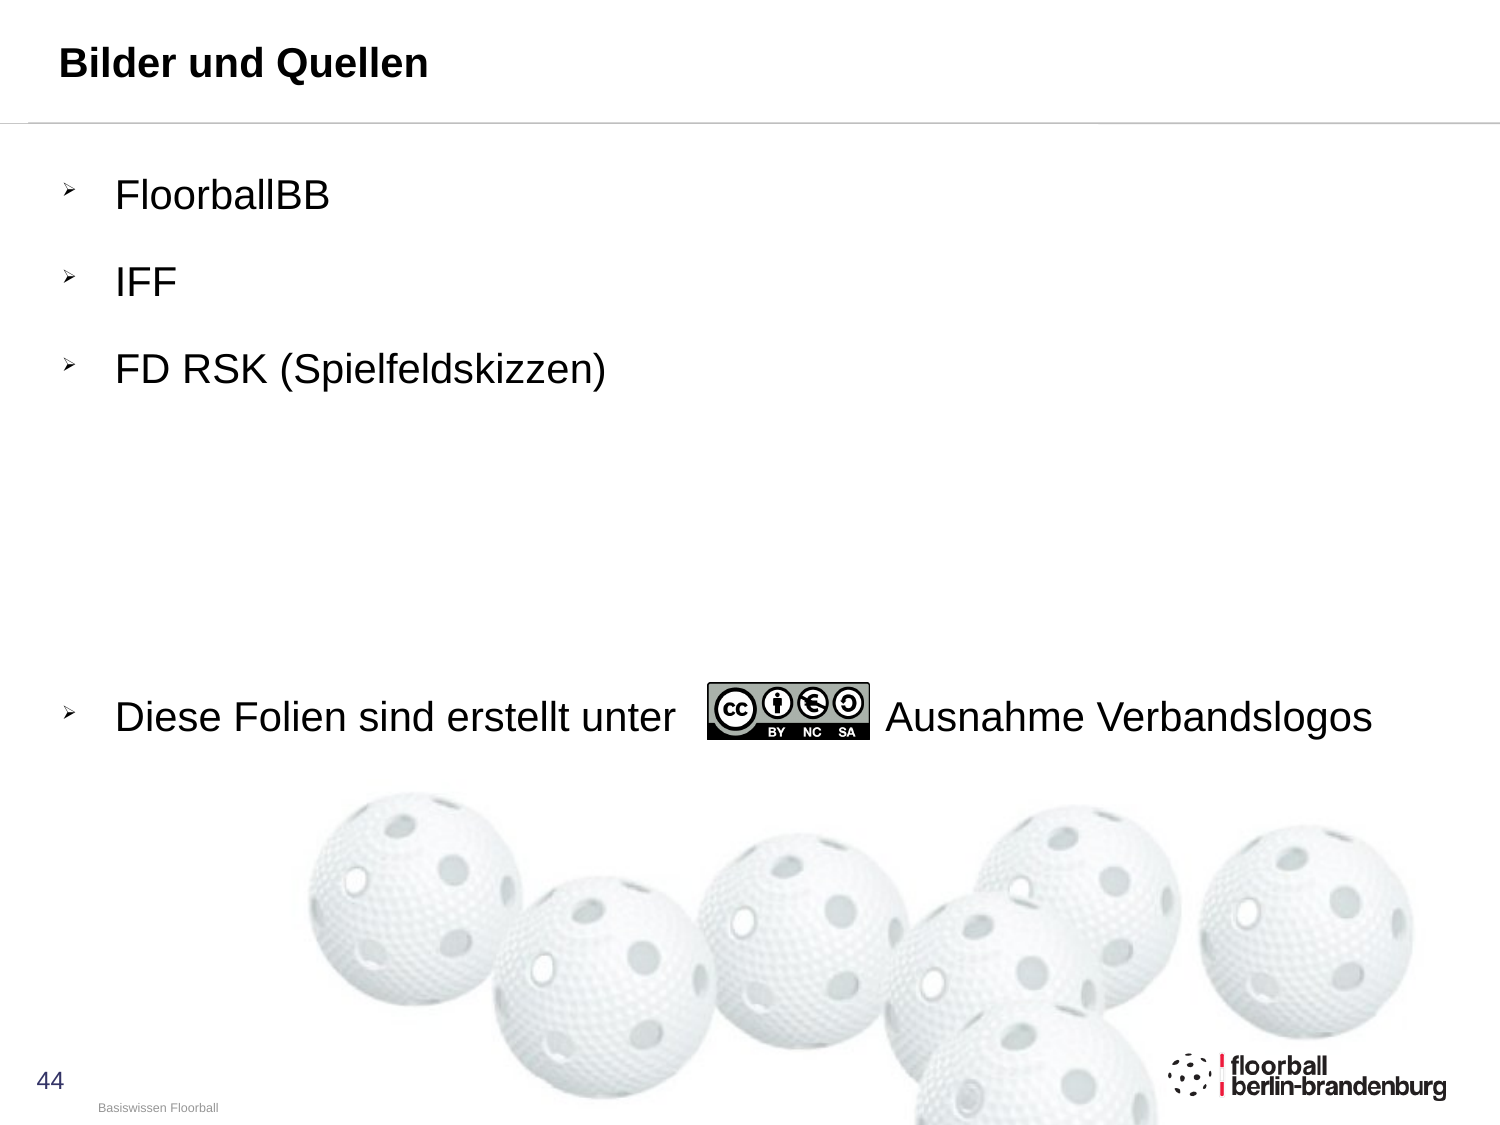

Bilder und Quellen
FloorballBB
IFF
FD RSK (Spielfeldskizzen)
Diese Folien sind erstellt unter			 Ausnahme Verbandslogos